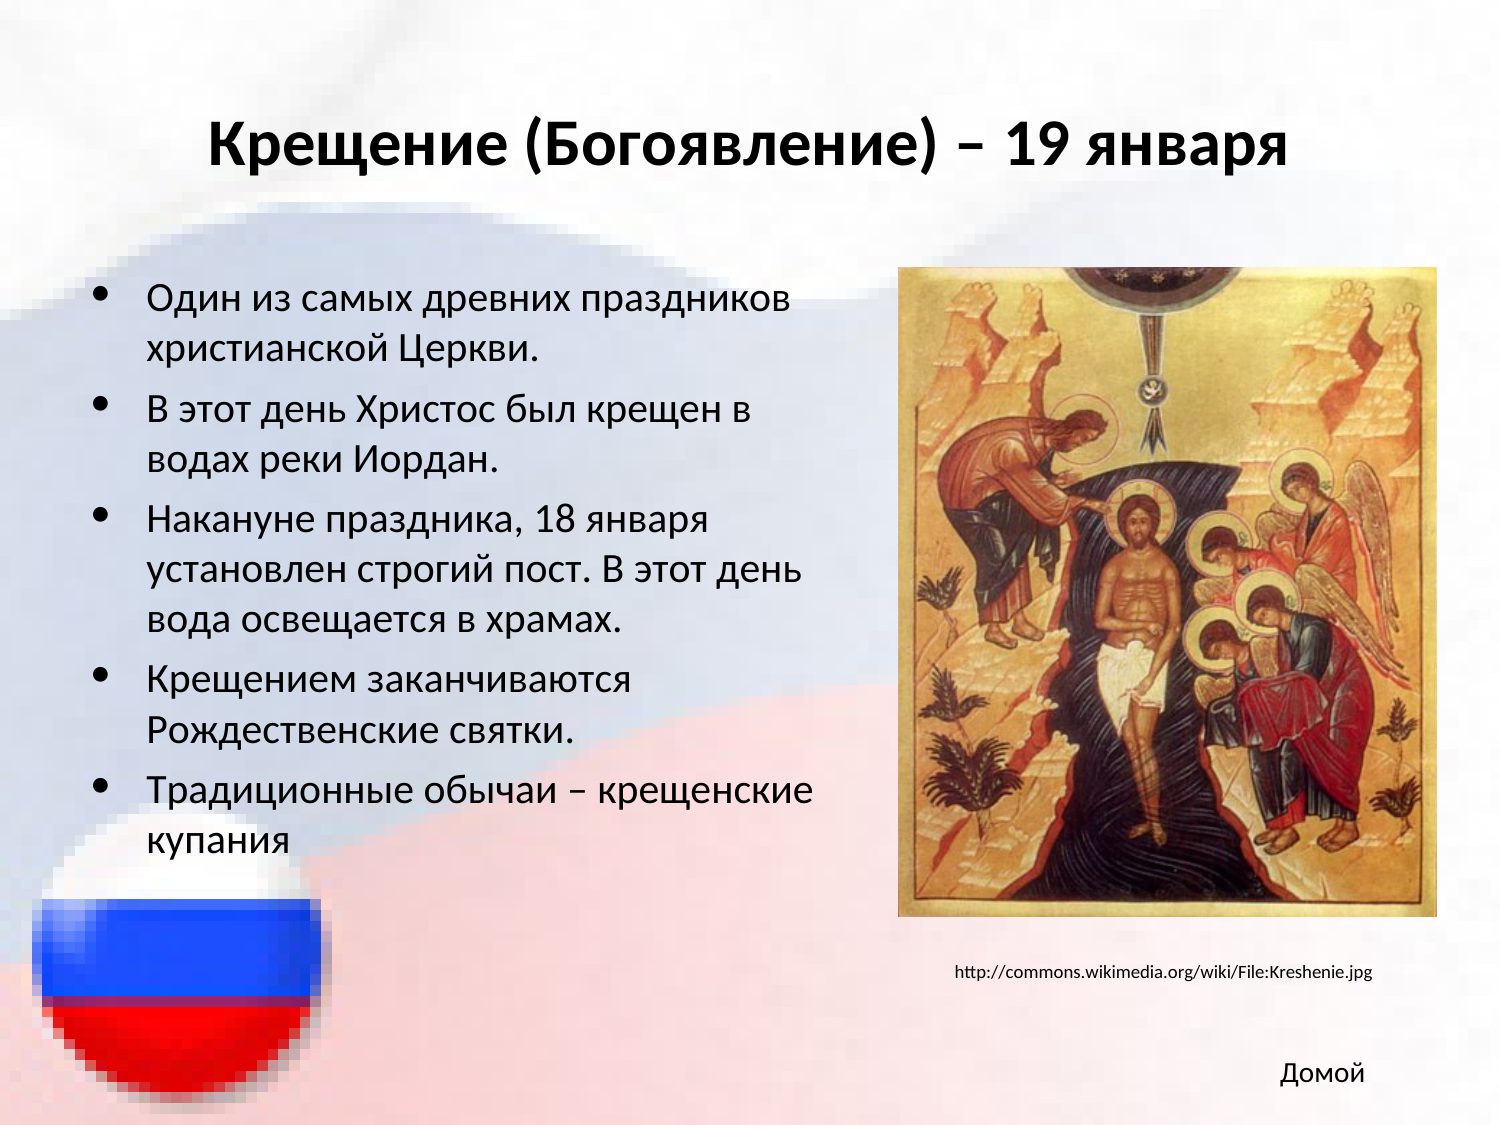

# Крещение (Богоявление) – 19 января
Один из самых древних праздников христианской Церкви.
В этот день Христос был крещен в водах реки Иордан.
Накануне праздника, 18 января установлен строгий пост. В этот день вода освещается в храмах.
Крещением заканчиваются Рождественские святки.
Традиционные обычаи – крещенские купания
http://commons.wikimedia.org/wiki/File:Kreshenie.jpg
Домой